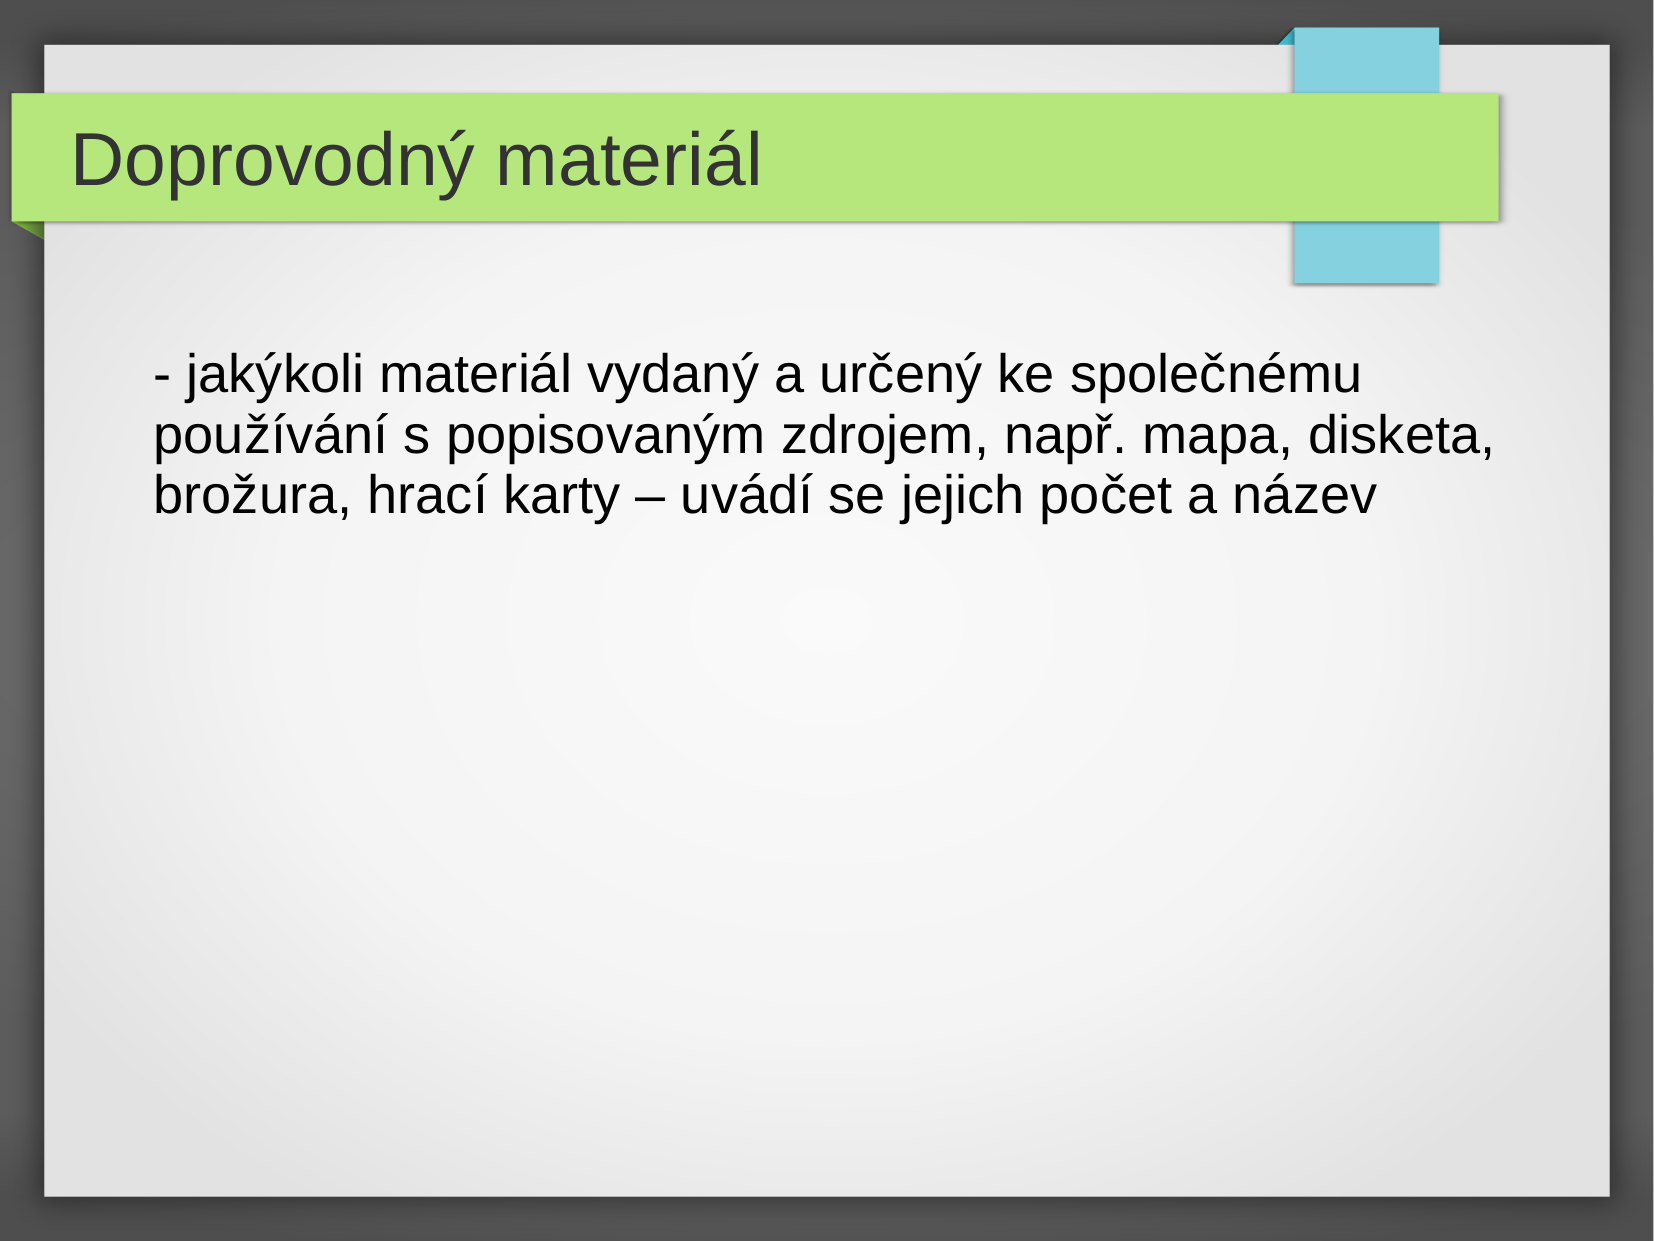

# Doprovodný materiál
- jakýkoli materiál vydaný a určený ke společnému používání s popisovaným zdrojem, např. mapa, disketa, brožura, hrací karty – uvádí se jejich počet a název